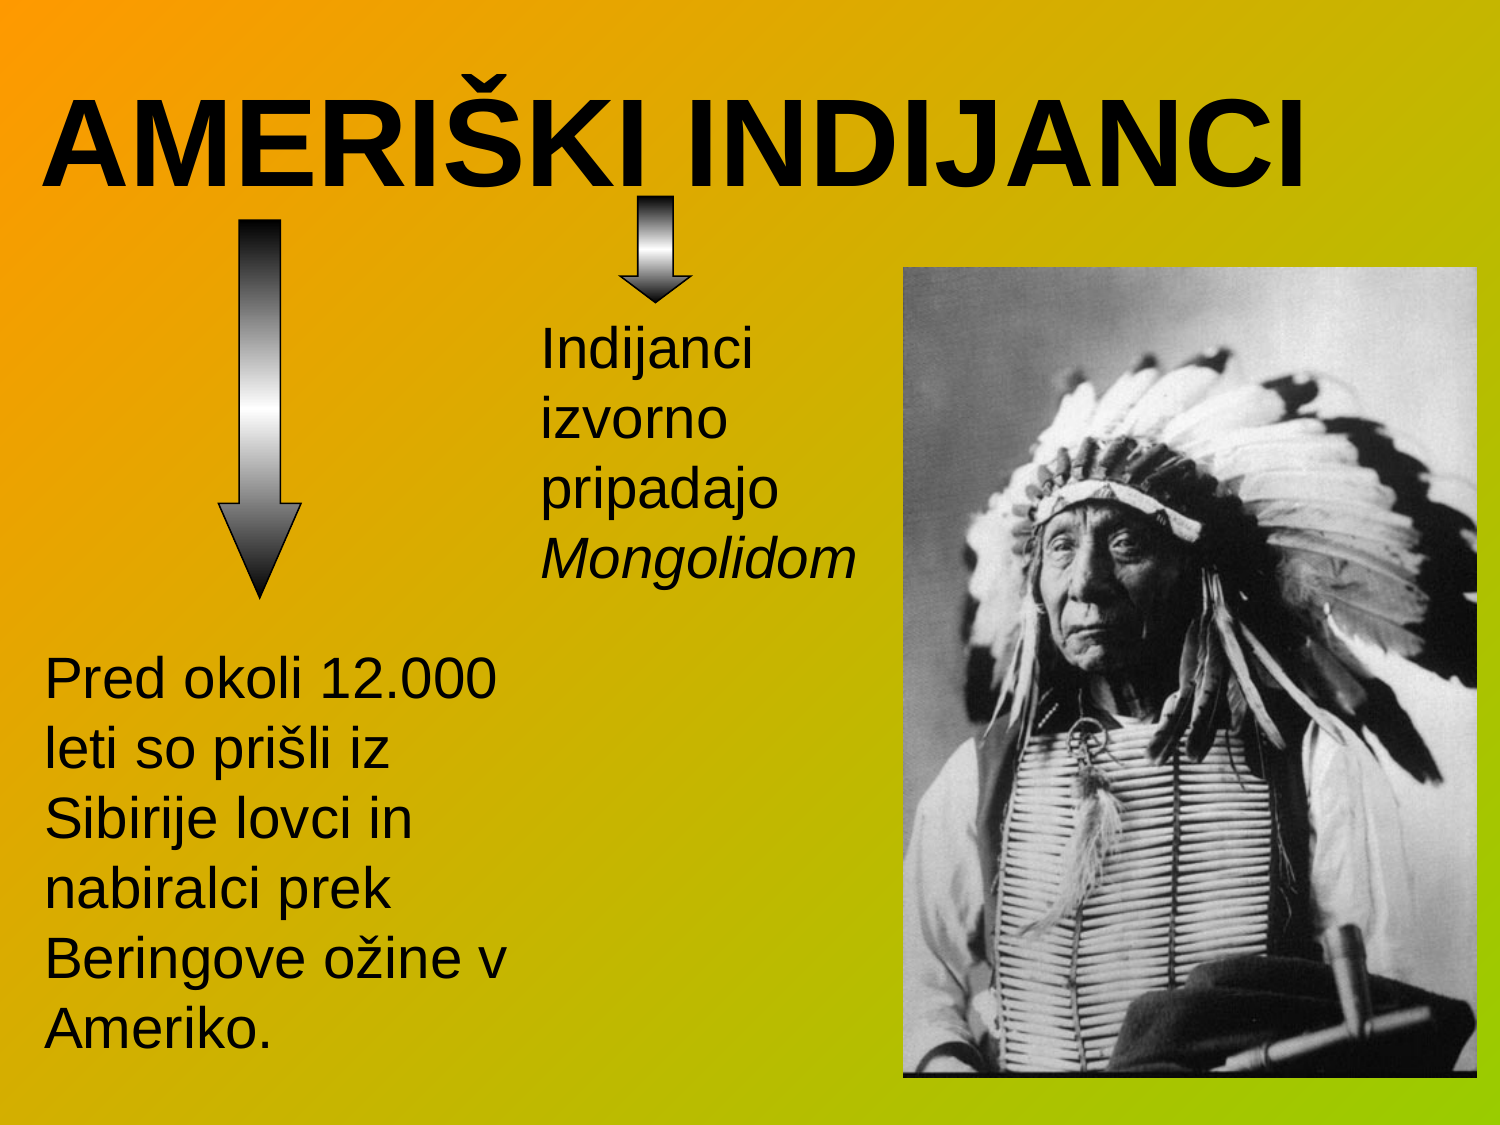

# AMERIŠKI INDIJANCI
Indijanci izvorno pripadajo Mongolidom
Pred okoli 12.000 leti so prišli iz Sibirije lovci in nabiralci prek Beringove ožine v Ameriko.